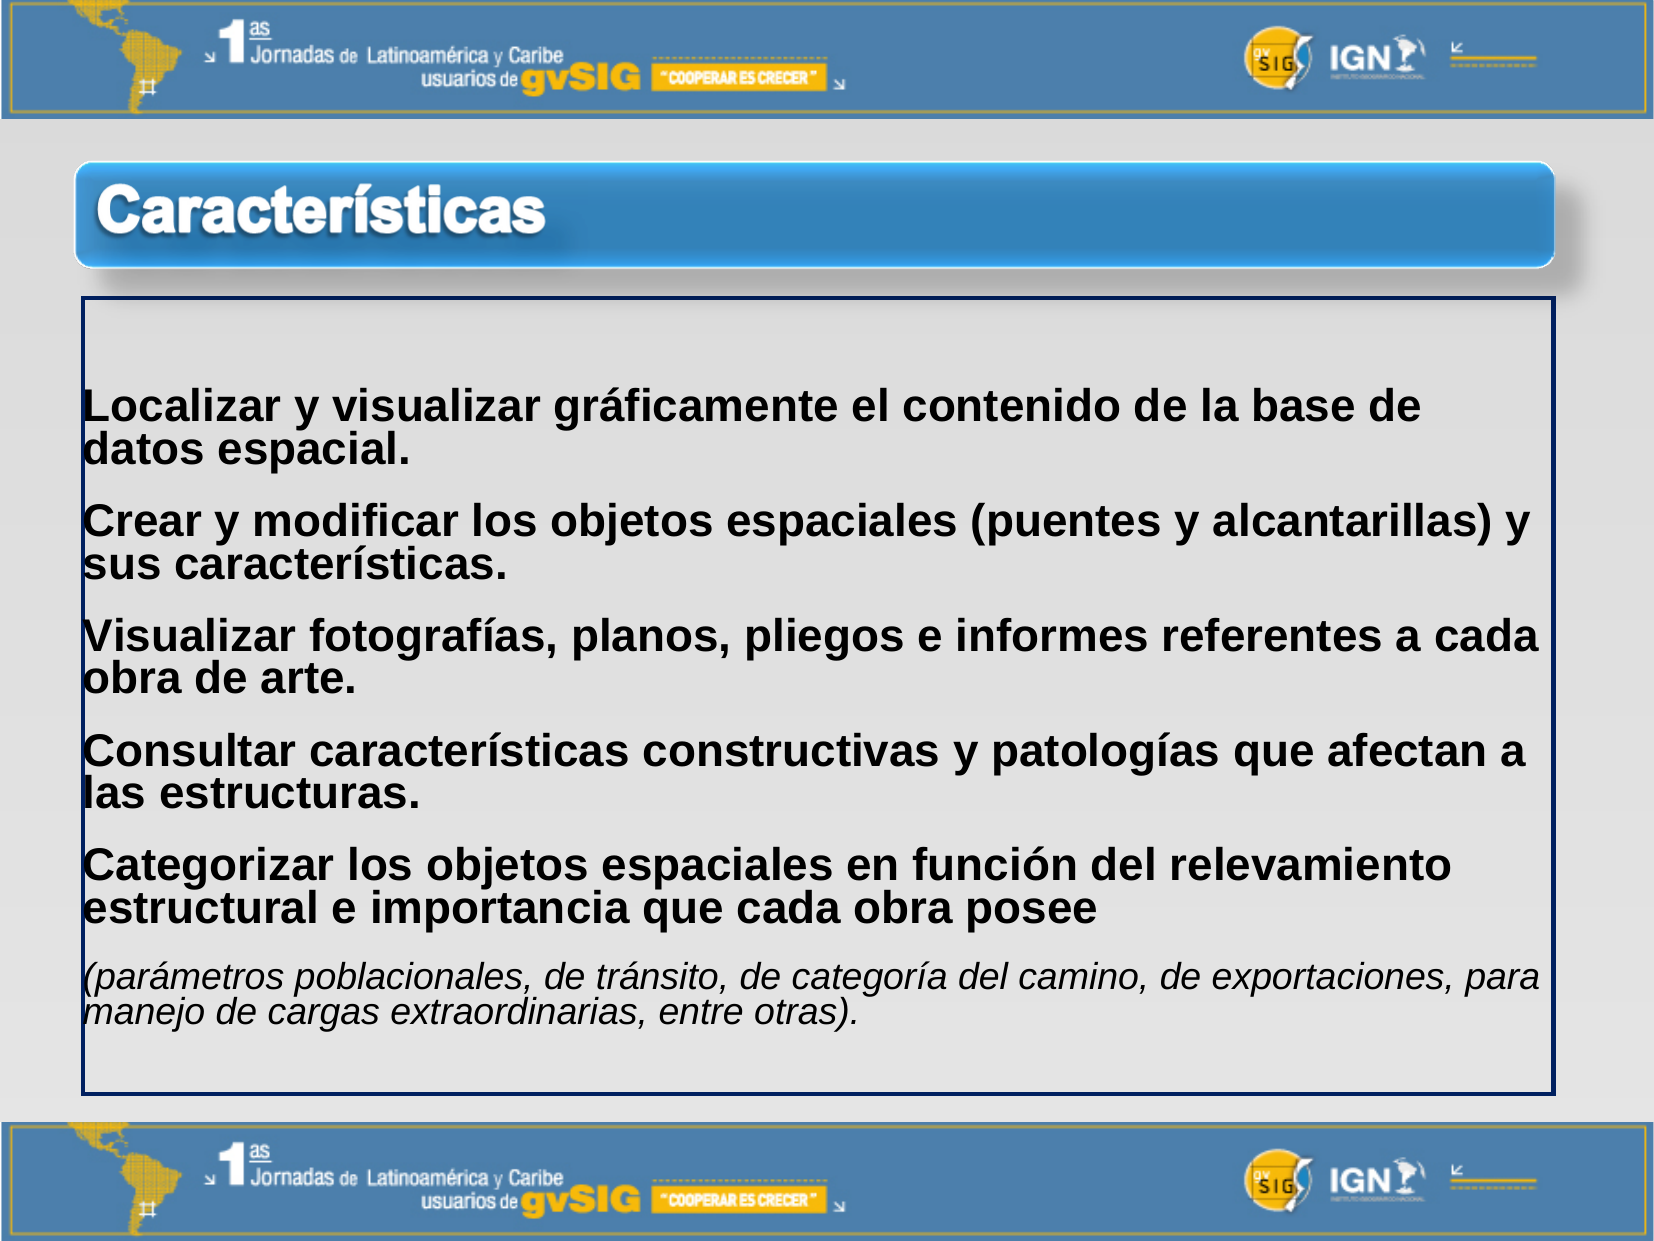

# Localizar y visualizar gráficamente el contenido de la base de datos espacial.
Crear y modificar los objetos espaciales (puentes y alcantarillas) y sus características.
Visualizar fotografías, planos, pliegos e informes referentes a cada obra de arte.
Consultar características constructivas y patologías que afectan a las estructuras.
Categorizar los objetos espaciales en función del relevamiento estructural e importancia que cada obra posee
(parámetros poblacionales, de tránsito, de categoría del camino, de exportaciones, para manejo de cargas extraordinarias, entre otras).